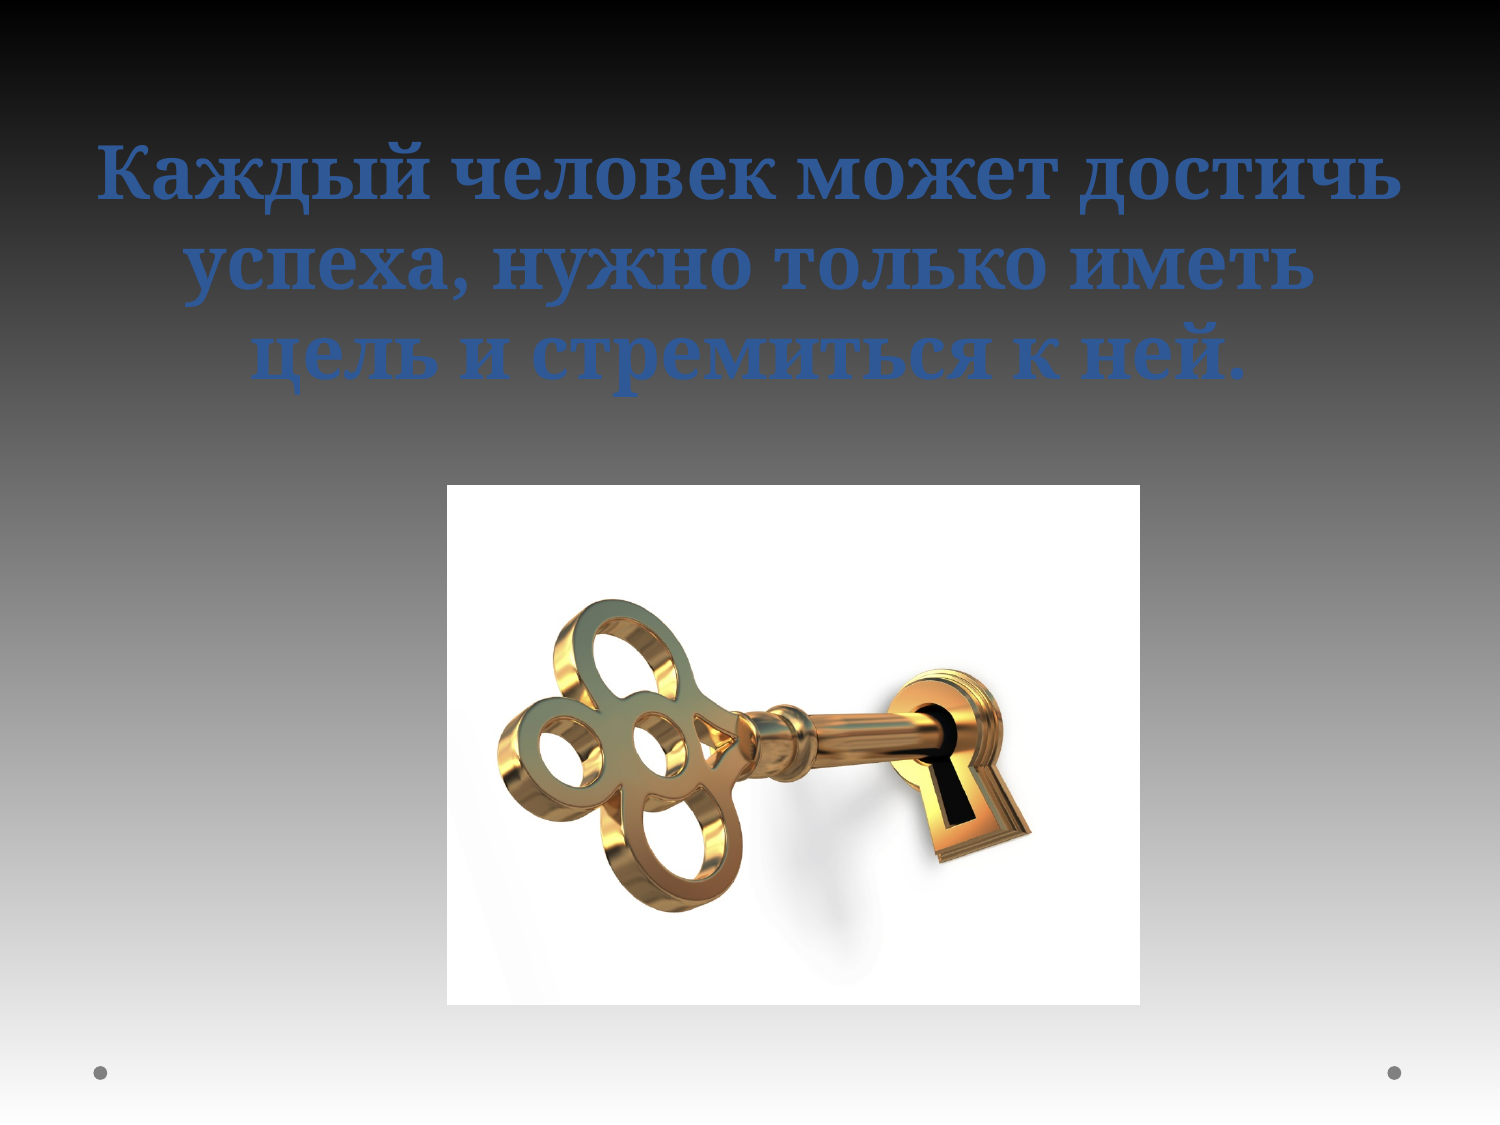

# Каждый человек может достичь успеха, нужно только иметь цель и стремиться к ней.